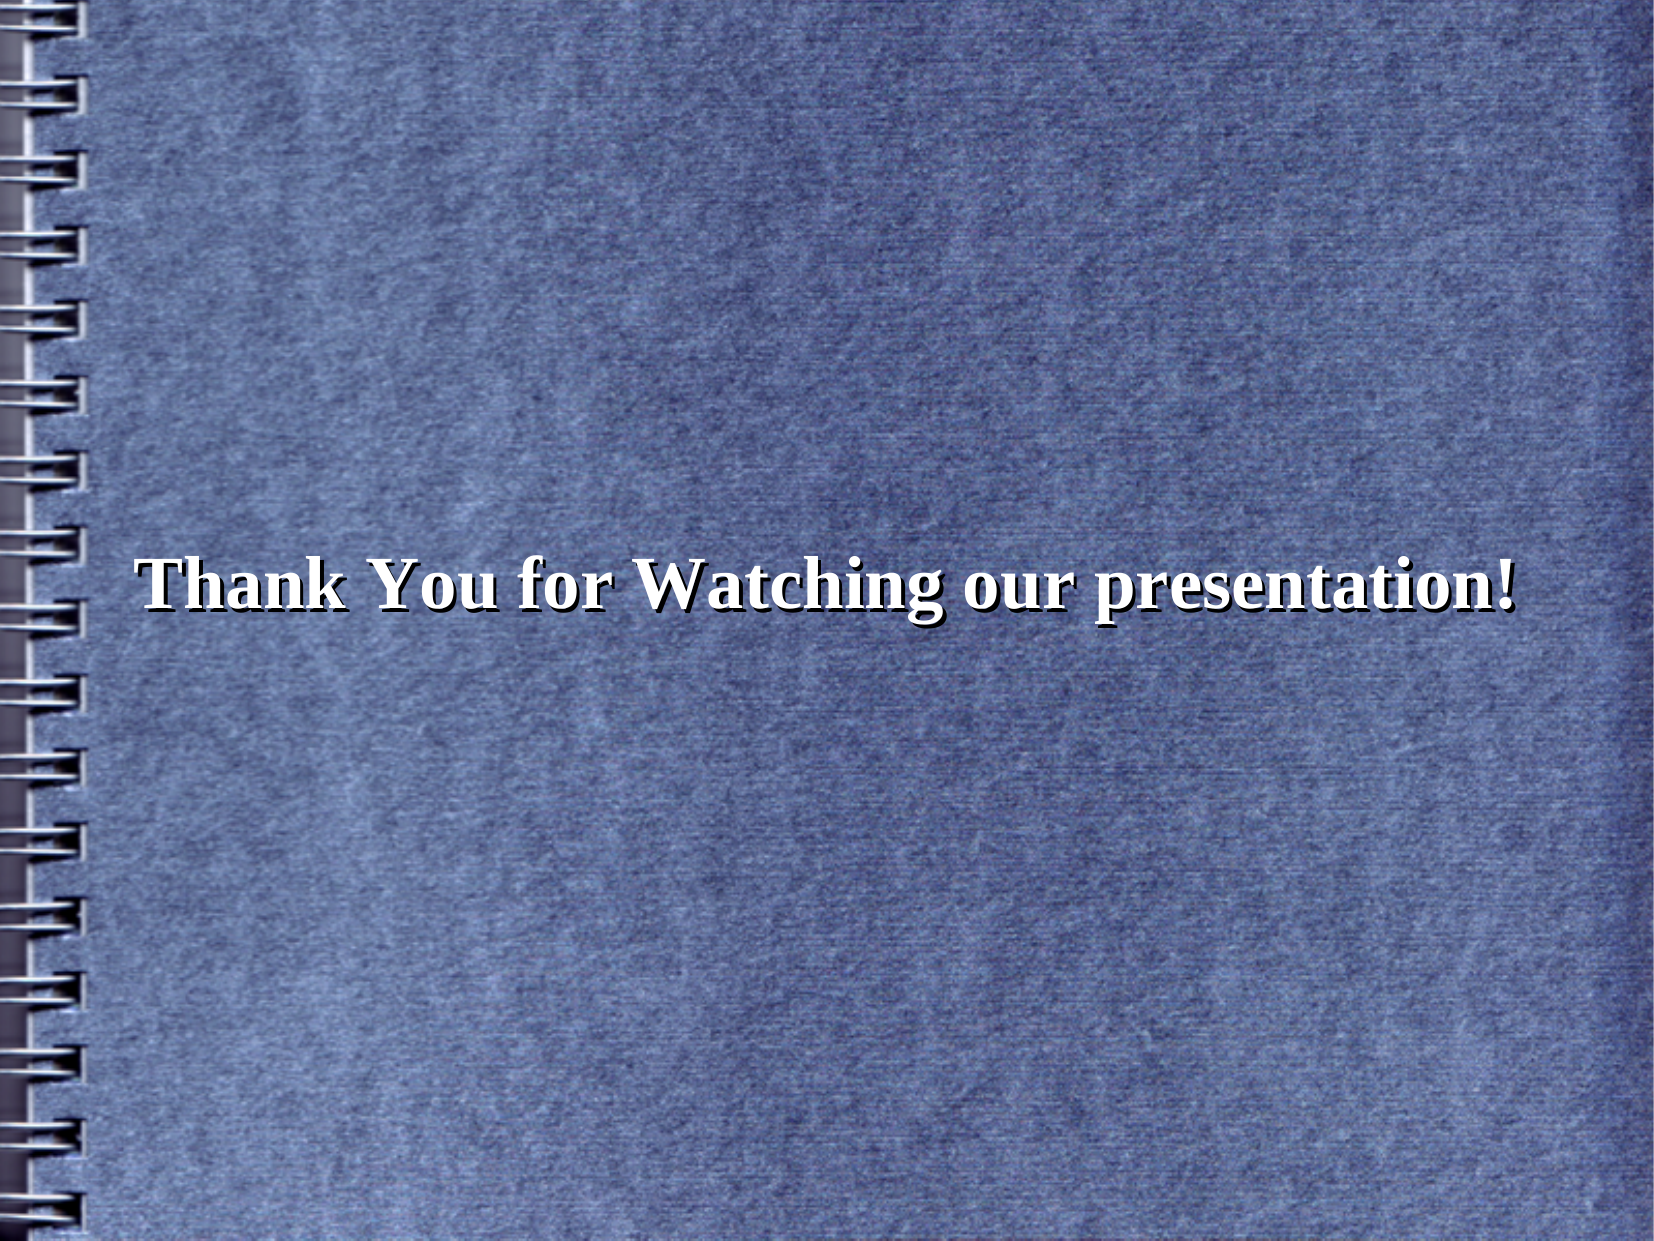

# Thank You for Watching our presentation!